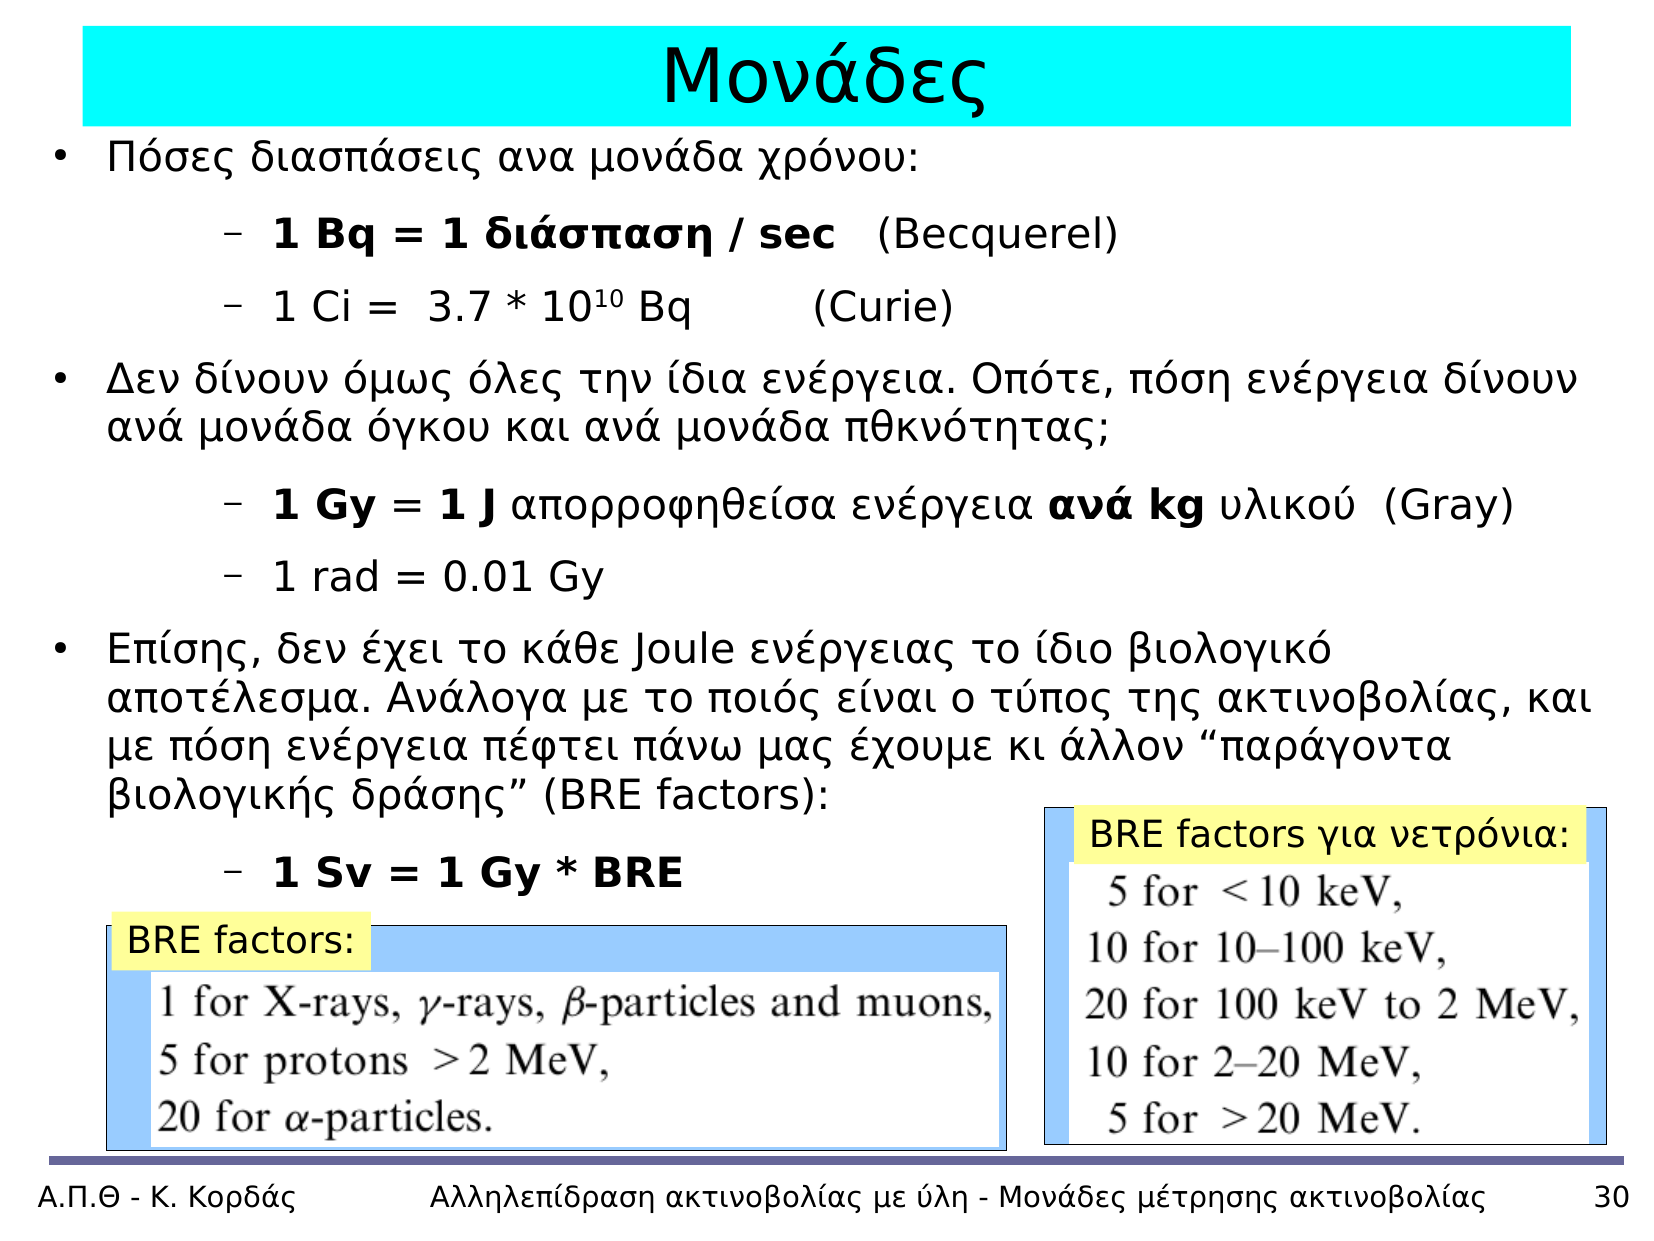

# Μονάδες
Πόσες διασπάσεις ανα μονάδα χρόνου:
1 Bq = 1 διάσπαση / sec (Becquerel)
1 Ci = 3.7 * 1010 Bq (Curie)
Δεν δίνουν όμως όλες την ίδια ενέργεια. Οπότε, πόση ενέργεια δίνουν ανά μονάδα όγκου και ανά μονάδα πθκνότητας;
1 Gy = 1 J απορροφηθείσα ενέργεια ανά kg υλικού (Gray)
1 rad = 0.01 Gy
Επίσης, δεν έχει το κάθε Joule ενέργειας το ίδιο βιολογικό αποτέλεσμα. Ανάλογα με το ποιός είναι ο τύπος της ακτινοβολίας, και με πόση ενέργεια πέφτει πάνω μας έχουμε κι άλλον “παράγοντα βιολογικής δράσης” (BRE factors):
1 Sv = 1 Gy * BRE
BRE factors για νετρόνια:
BRE factors:
Α.Π.Θ - Κ. Κορδάς
Αλληλεπίδραση ακτινοβολίας με ύλη - Μονάδες μέτρησης ακτινοβολίας
30